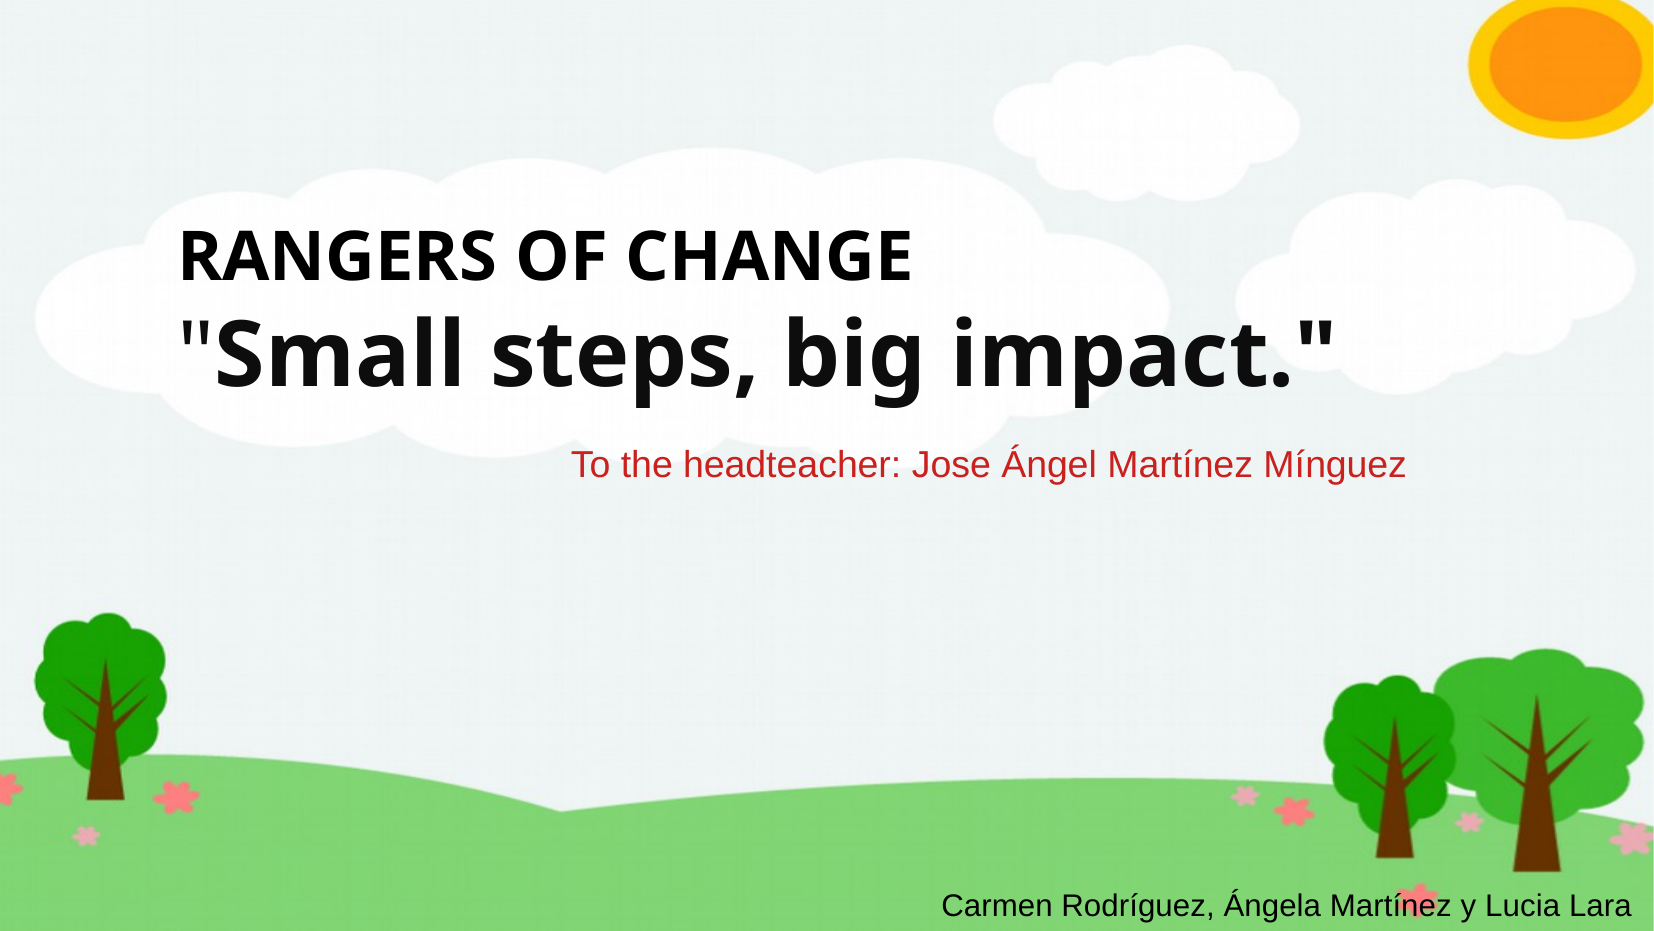

# RANGERS OF CHANGE "Small steps, big impact."
To the headteacher: Jose Ángel Martínez Mínguez
Carmen Rodríguez, Ángela Martínez y Lucia Lara